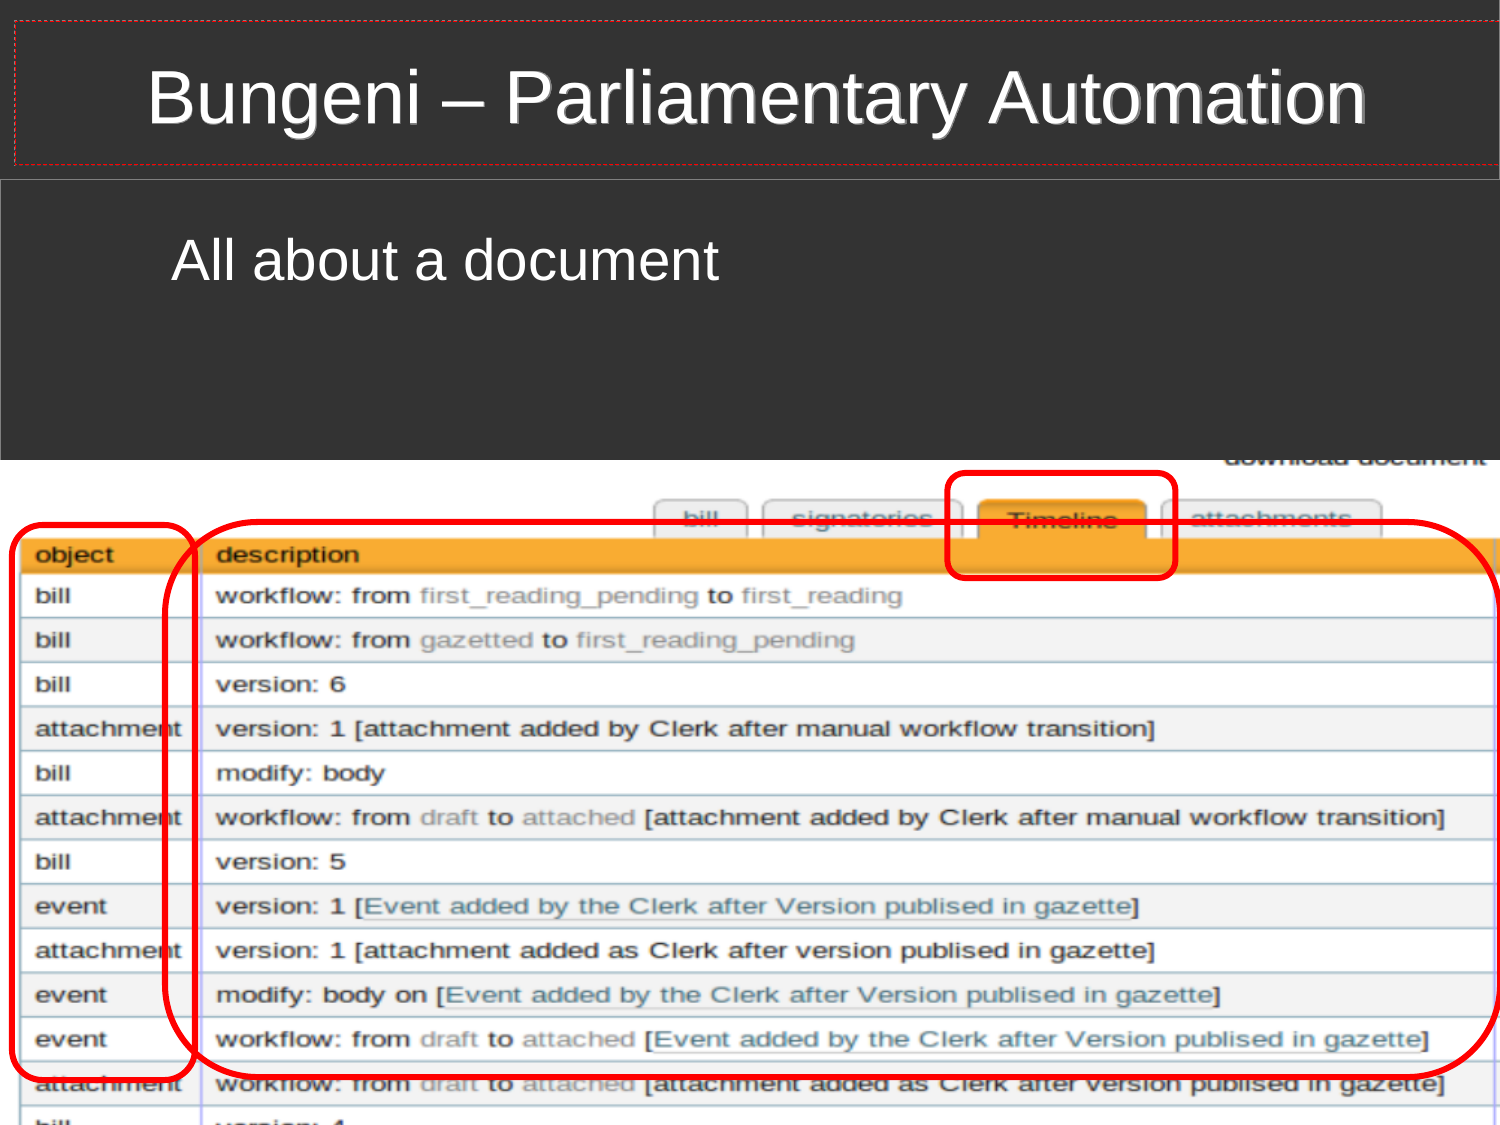

# Bungeni – Parliamentary Automation
All about a document